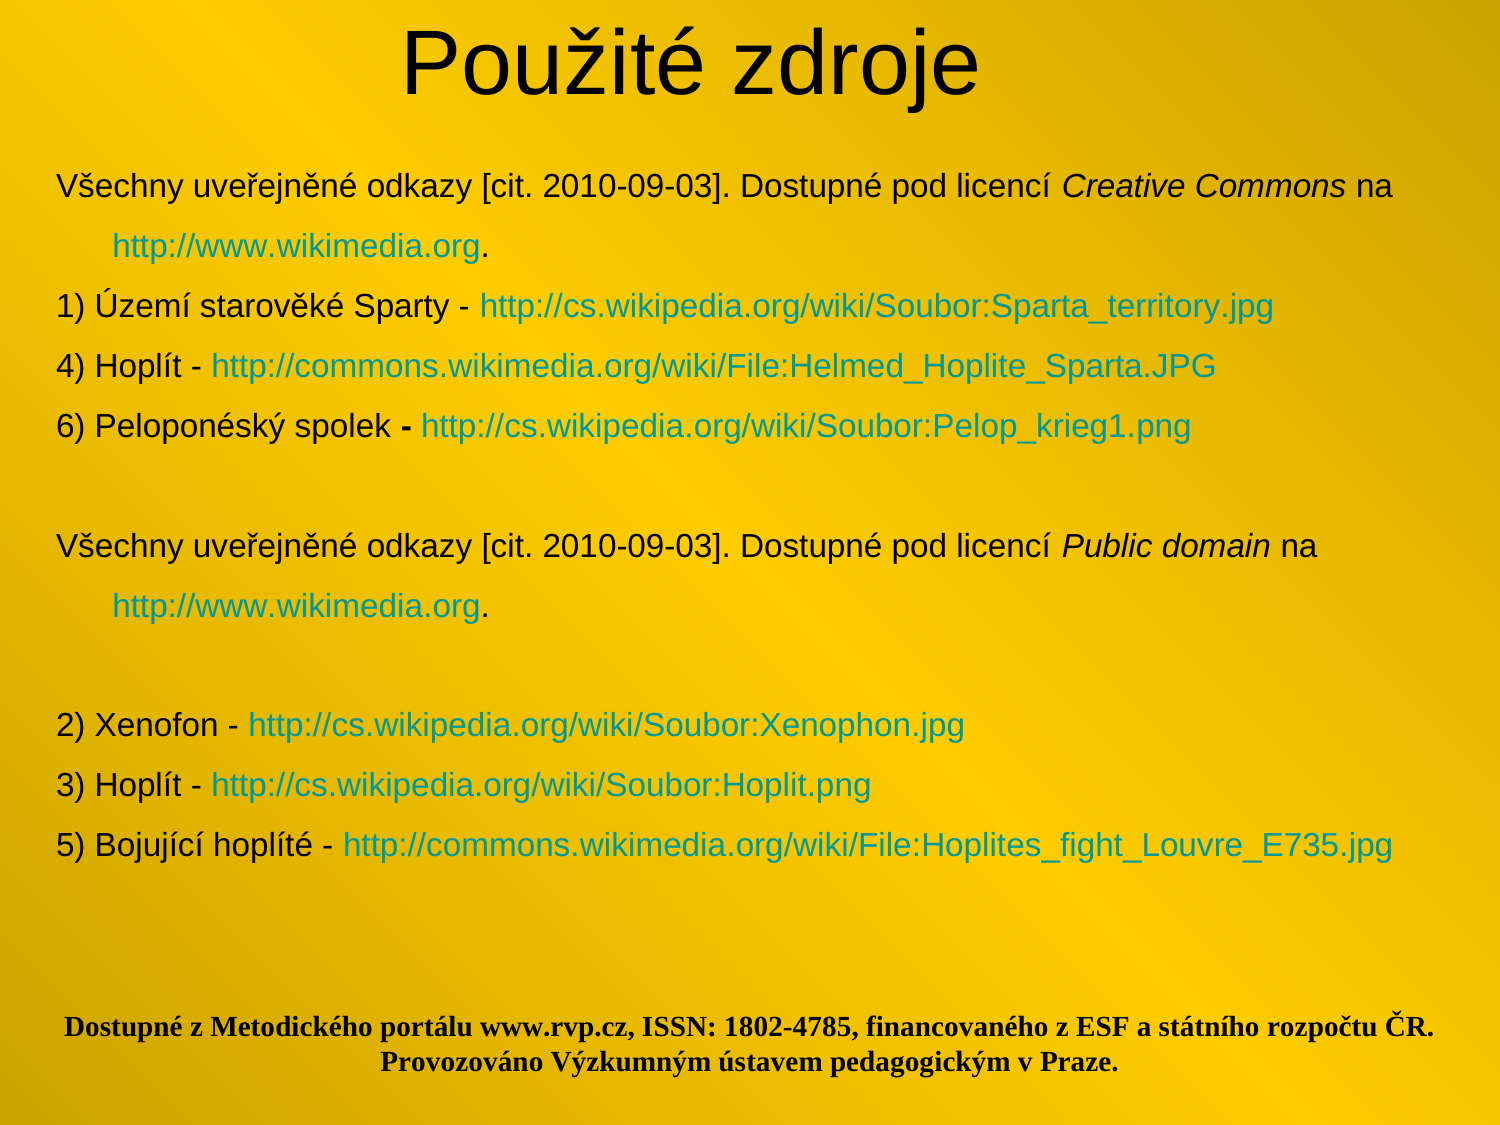

# Použité zdroje
Všechny uveřejněné odkazy [cit. 2010-09-03]. Dostupné pod licencí Creative Commons na http://www.wikimedia.org.
1) Území starověké Sparty - http://cs.wikipedia.org/wiki/Soubor:Sparta_territory.jpg
4) Hoplít - http://commons.wikimedia.org/wiki/File:Helmed_Hoplite_Sparta.JPG
6) Peloponéský spolek - http://cs.wikipedia.org/wiki/Soubor:Pelop_krieg1.png
Všechny uveřejněné odkazy [cit. 2010-09-03]. Dostupné pod licencí Public domain na http://www.wikimedia.org.
2) Xenofon - http://cs.wikipedia.org/wiki/Soubor:Xenophon.jpg
3) Hoplít - http://cs.wikipedia.org/wiki/Soubor:Hoplit.png
5) Bojující hoplíté - http://commons.wikimedia.org/wiki/File:Hoplites_fight_Louvre_E735.jpg
Dostupné z Metodického portálu www.rvp.cz, ISSN: 1802-4785, financovaného z ESF a státního rozpočtu ČR. Provozováno Výzkumným ústavem pedagogickým v Praze.